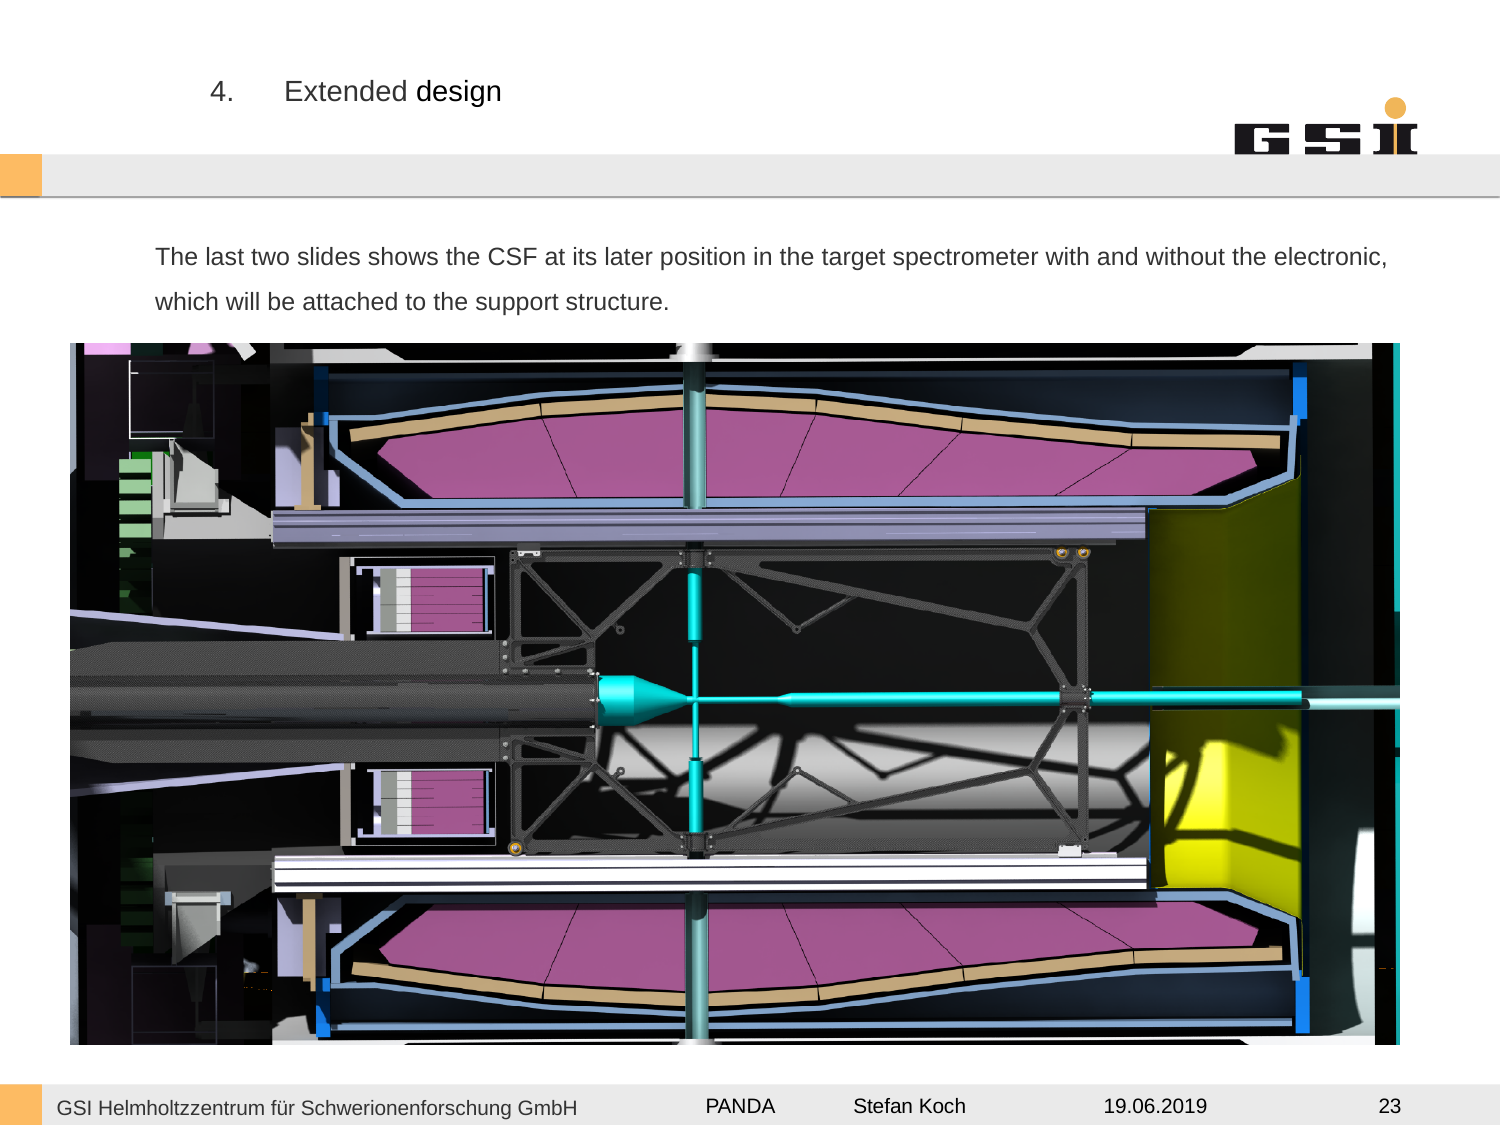

4.	Extended design
# The last two slides shows the CSF at its later position in the target spectrometer with and without the electronic, which will be attached to the support structure.